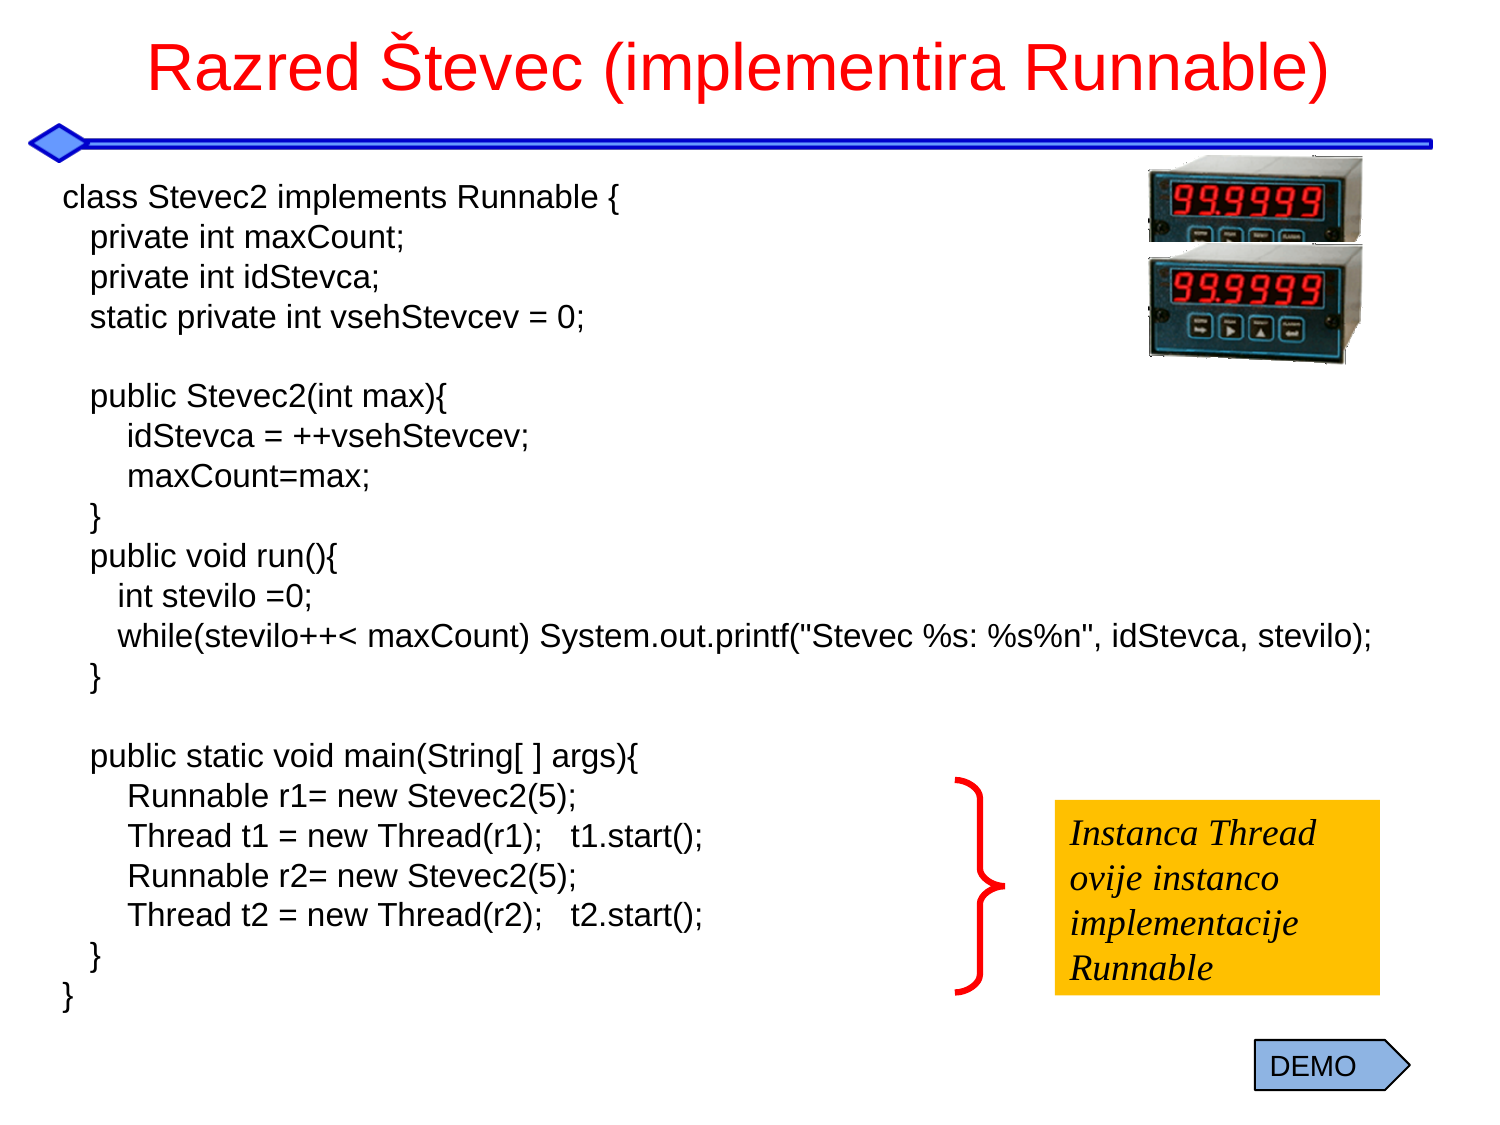

# Razred Števec (implementira Runnable)
class Stevec2 implements Runnable {
 private int maxCount;
 private int idStevca;
 static private int vsehStevcev = 0;
 public Stevec2(int max){
 idStevca = ++vsehStevcev;
 maxCount=max;
 }
 public void run(){
 int stevilo =0;
 while(stevilo++< maxCount) System.out.printf("Stevec %s: %s%n", idStevca, stevilo);
 }
 public static void main(String[ ] args){
 Runnable r1= new Stevec2(5);
 Thread t1 = new Thread(r1); t1.start();
 Runnable r2= new Stevec2(5);
 Thread t2 = new Thread(r2); t2.start();
 }
}
Instanca Thread ovije instanco implementacije Runnable
DEMO